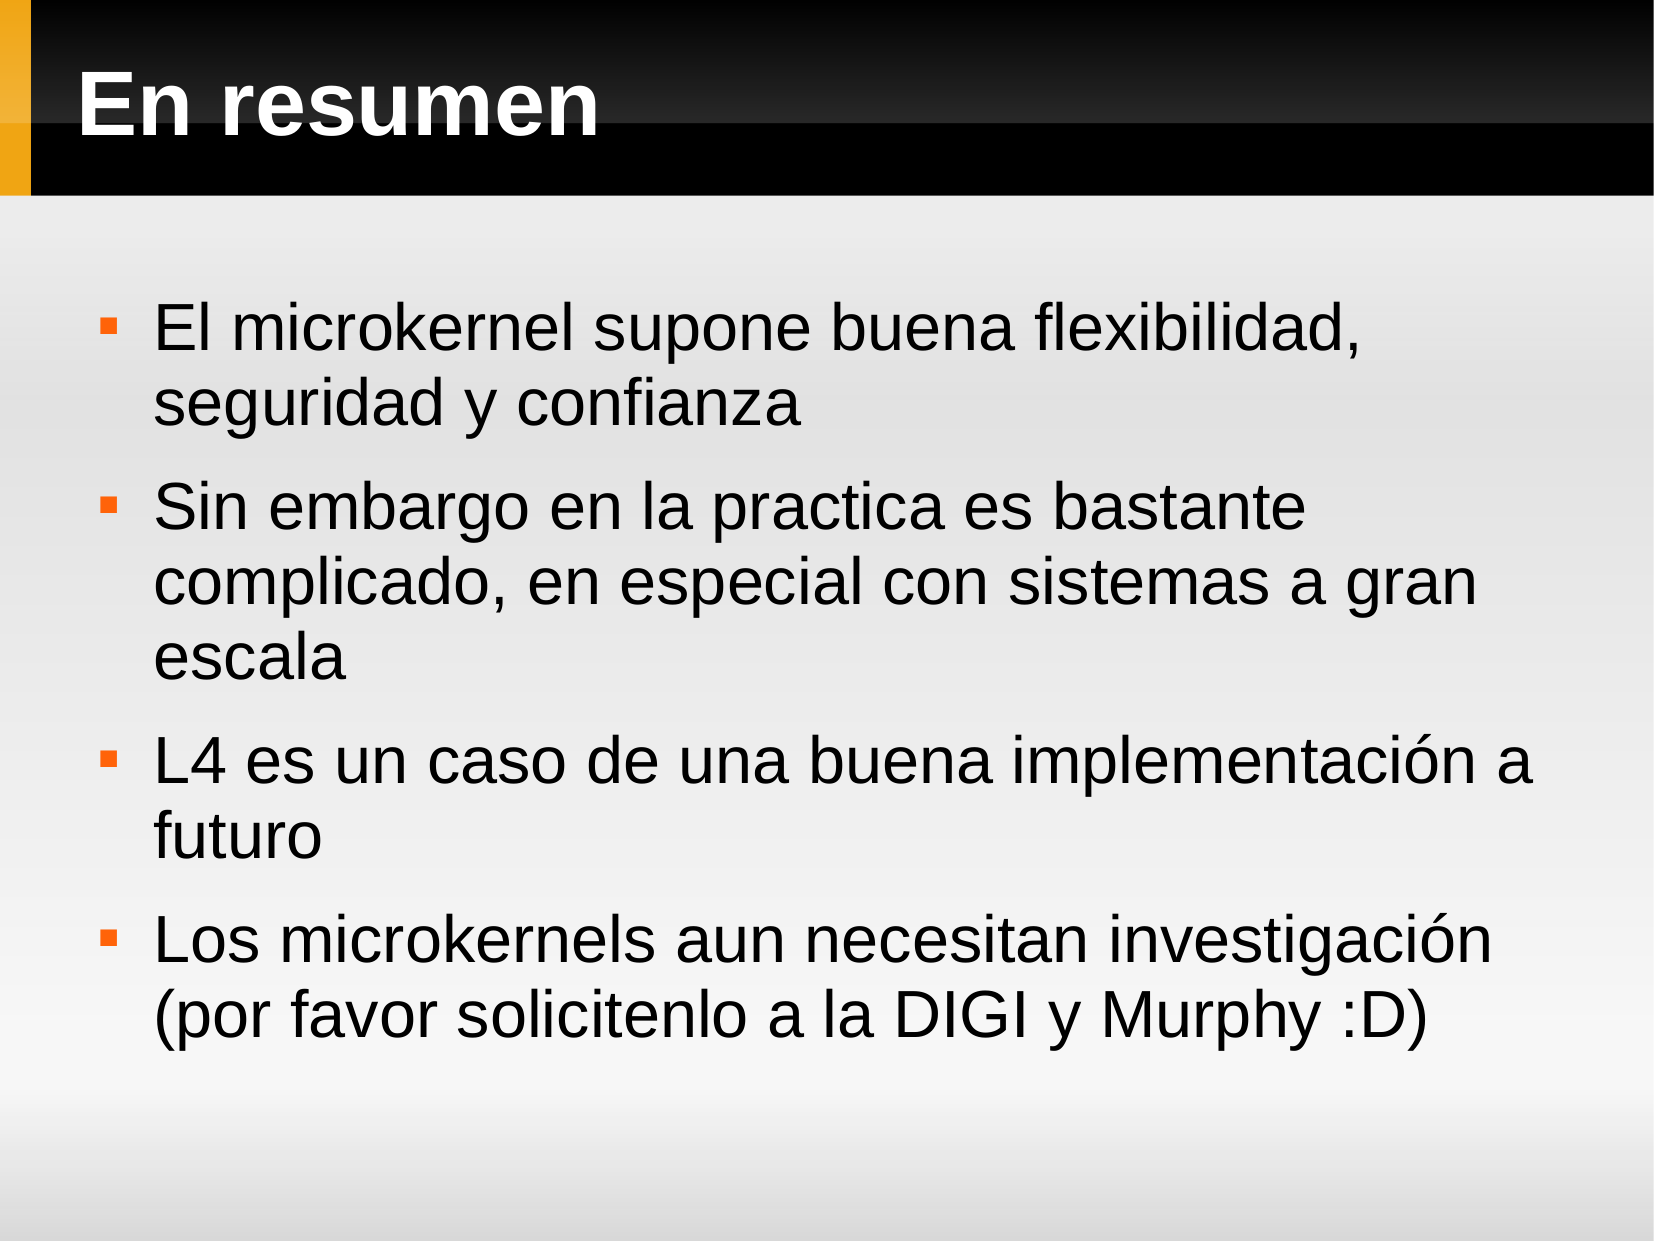

# En resumen
El microkernel supone buena flexibilidad, seguridad y confianza
Sin embargo en la practica es bastante complicado, en especial con sistemas a gran escala
L4 es un caso de una buena implementación a futuro
Los microkernels aun necesitan investigación (por favor solicitenlo a la DIGI y Murphy :D)